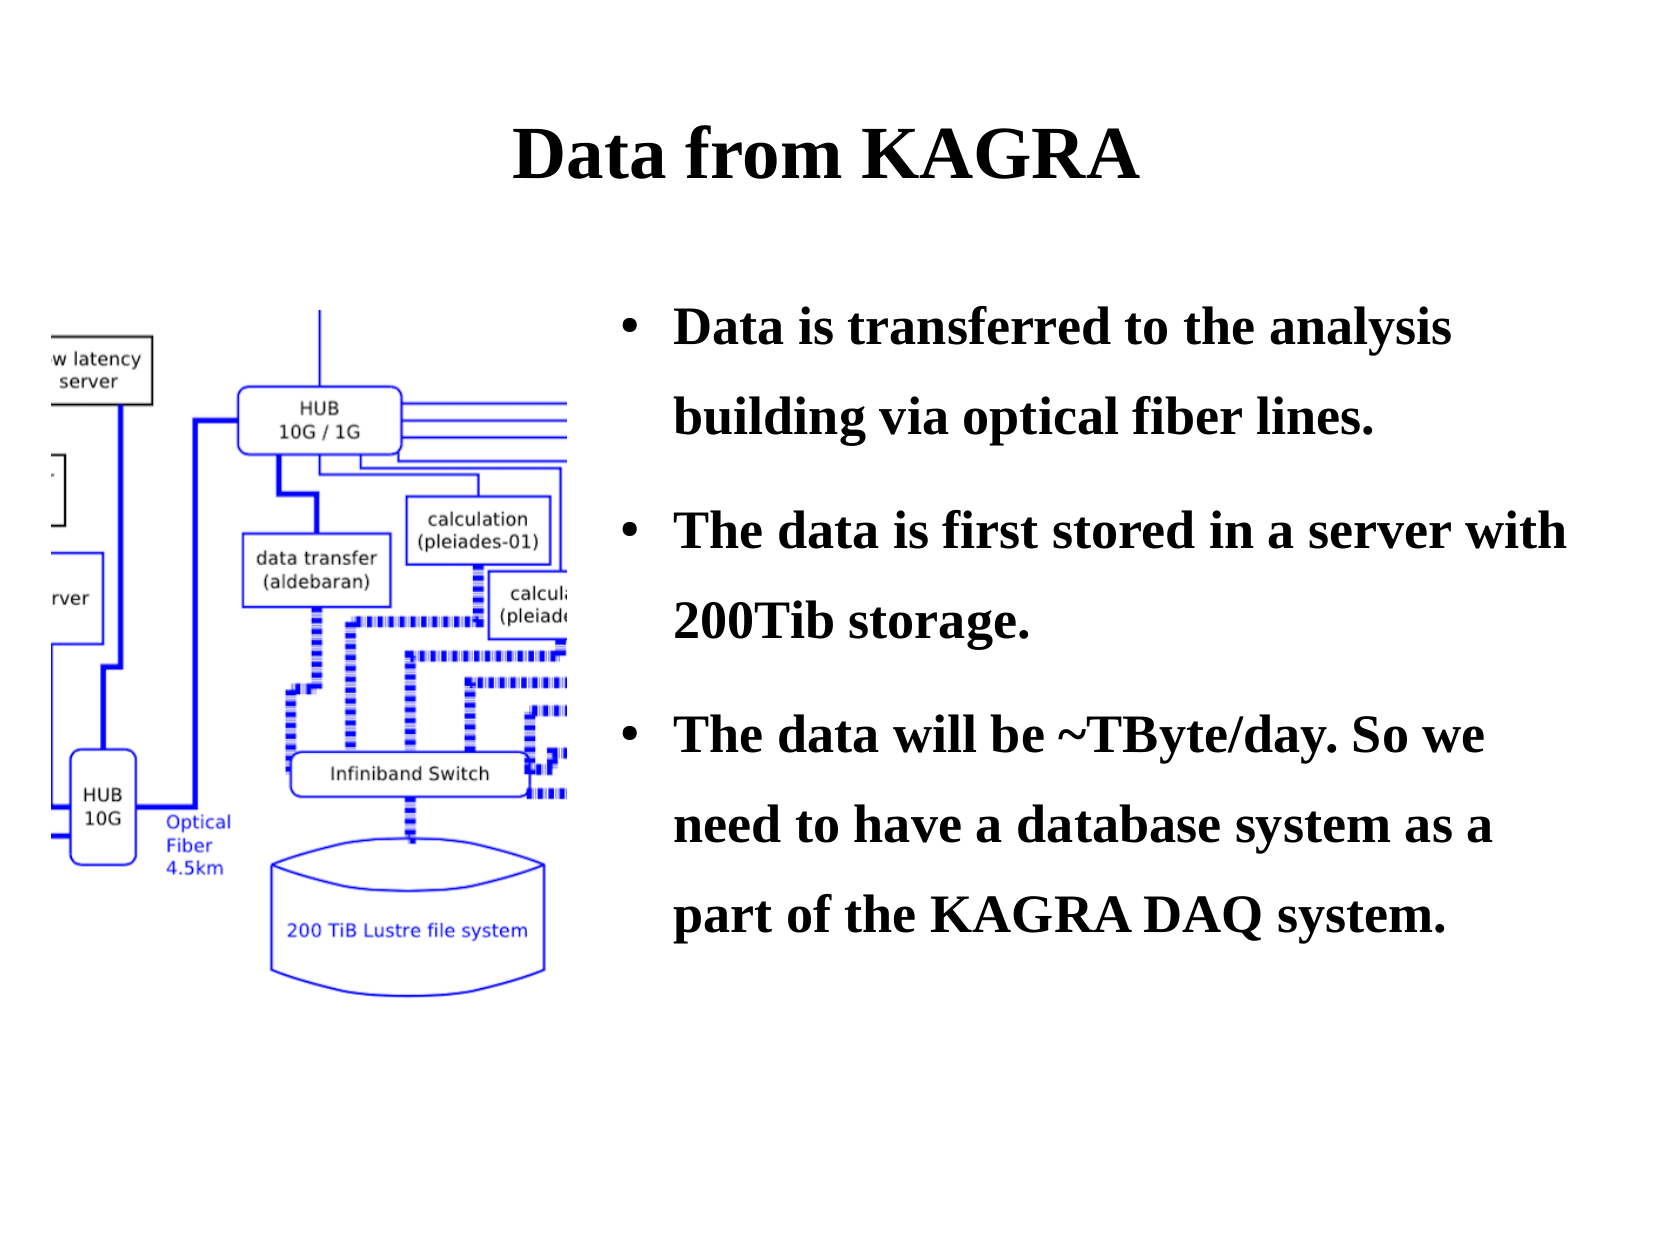

# Data from KAGRA
Data is transferred to the analysis building via optical fiber lines.
The data is first stored in a server with 200Tib storage.
The data will be ~TByte/day. So we need to have a database system as a part of the KAGRA DAQ system.